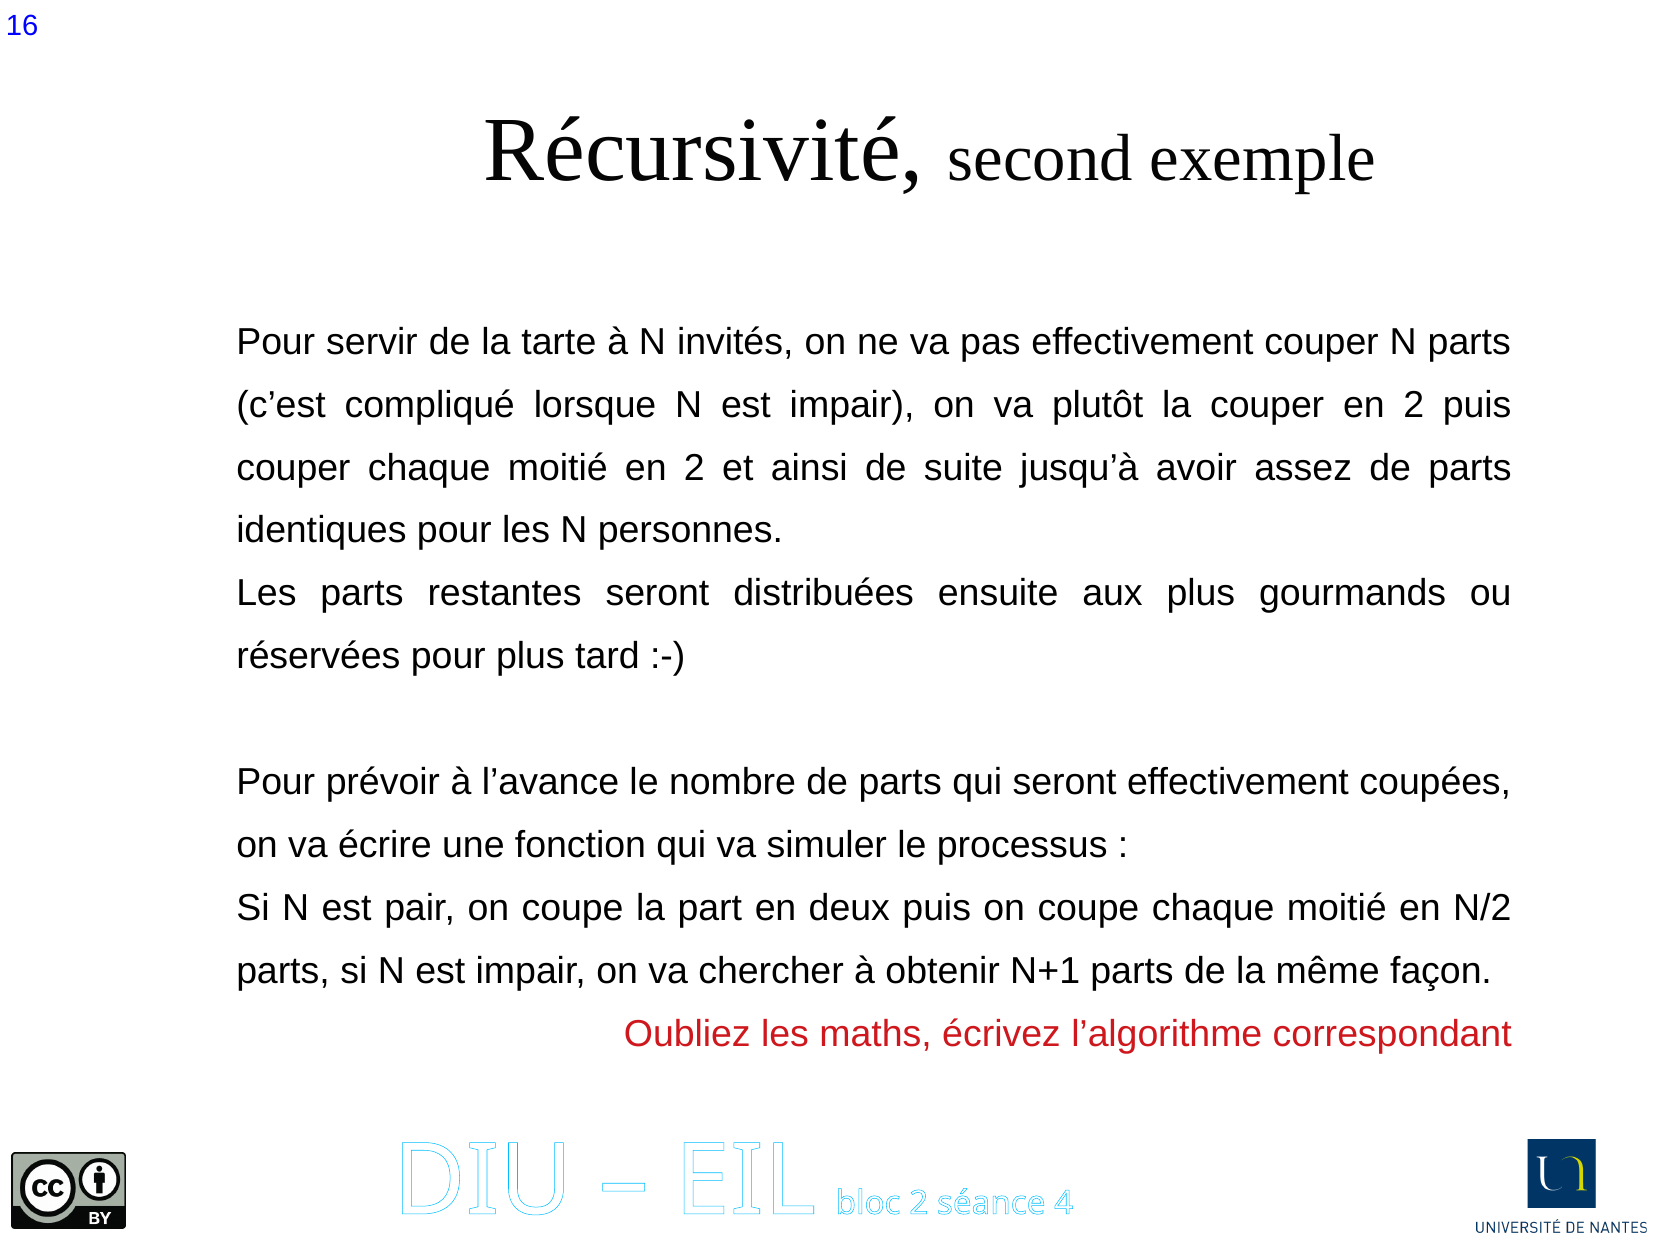

16
# Récursivité, second exemple
Pour servir de la tarte à N invités, on ne va pas effectivement couper N parts (c’est compliqué lorsque N est impair), on va plutôt la couper en 2 puis couper chaque moitié en 2 et ainsi de suite jusqu’à avoir assez de parts identiques pour les N personnes.
Les parts restantes seront distribuées ensuite aux plus gourmands ou réservées pour plus tard :-)
Pour prévoir à l’avance le nombre de parts qui seront effectivement coupées, on va écrire une fonction qui va simuler le processus :
Si N est pair, on coupe la part en deux puis on coupe chaque moitié en N/2 parts, si N est impair, on va chercher à obtenir N+1 parts de la même façon.
Oubliez les maths, écrivez l’algorithme correspondant